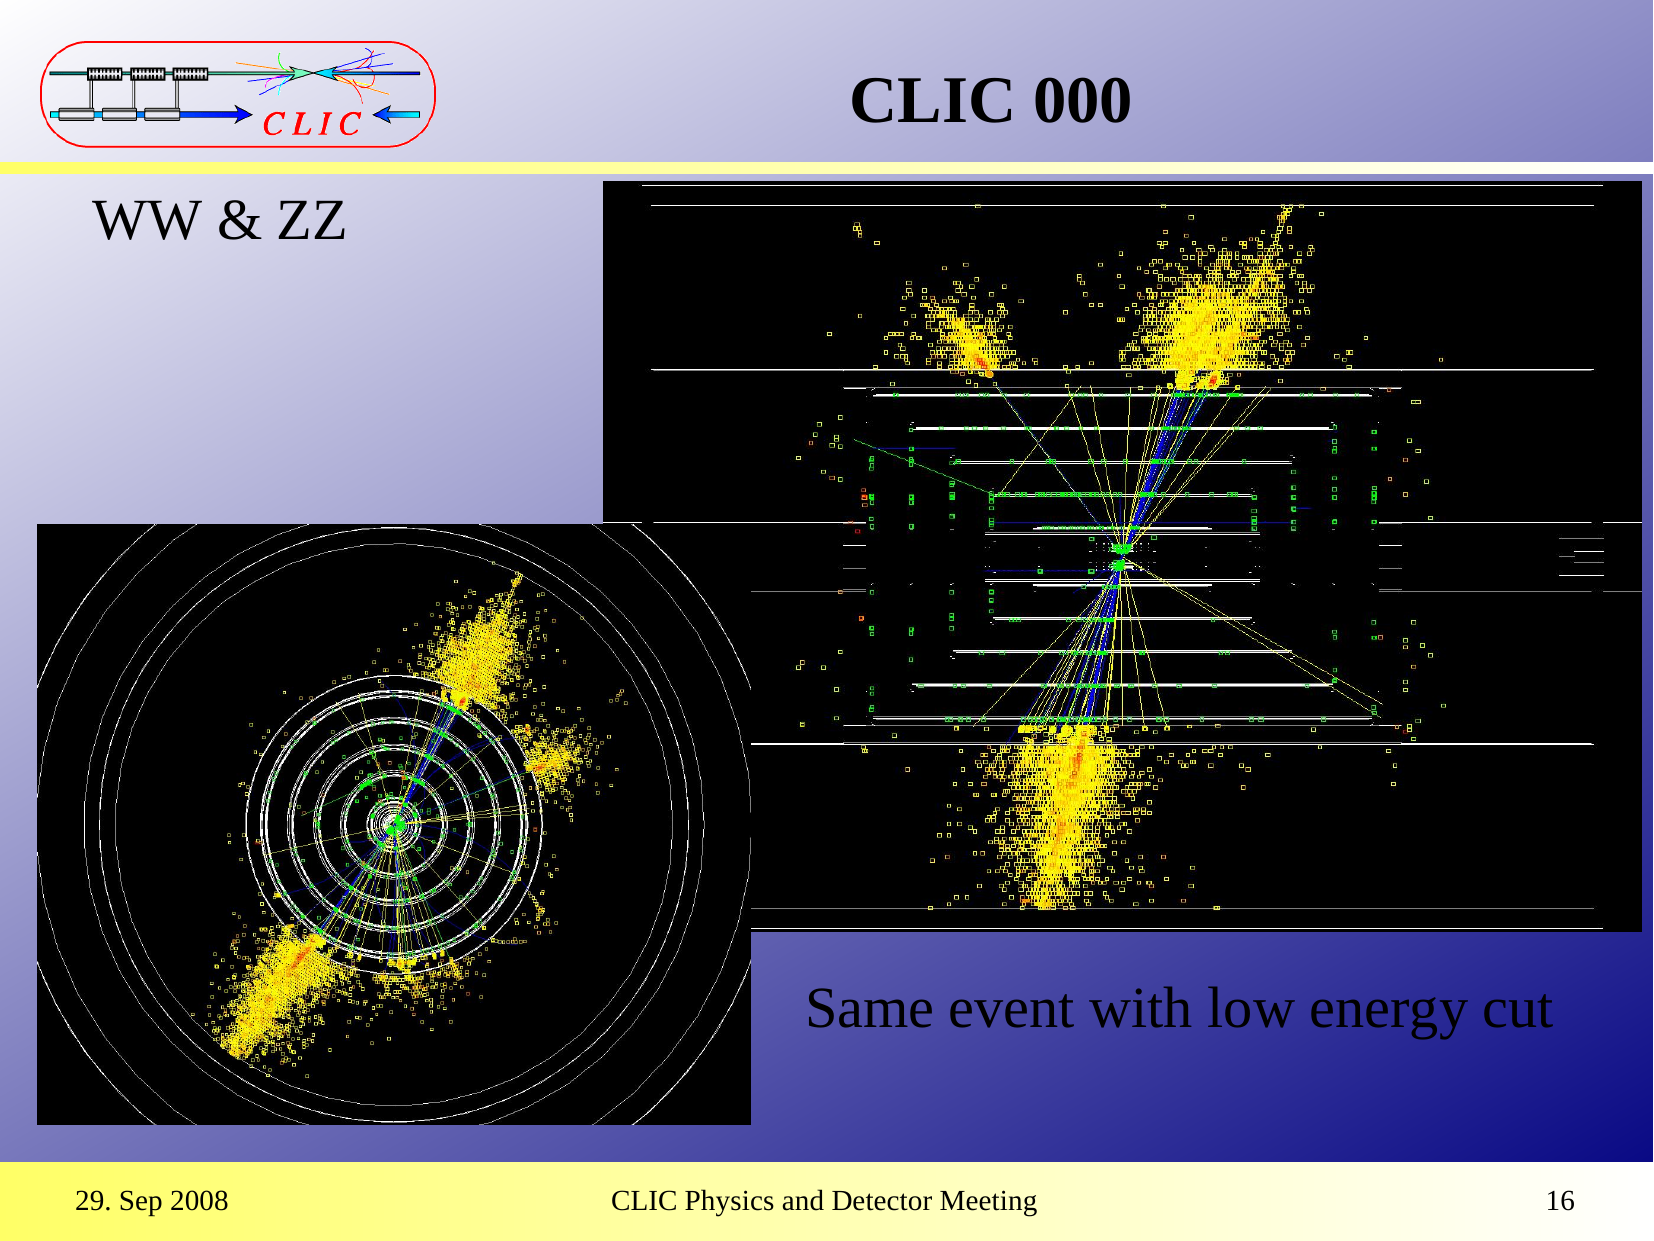

# CLIC 000
WW & ZZ
Same event with low energy cut
29. Sep 2008
CLIC Physics and Detector Meeting
16